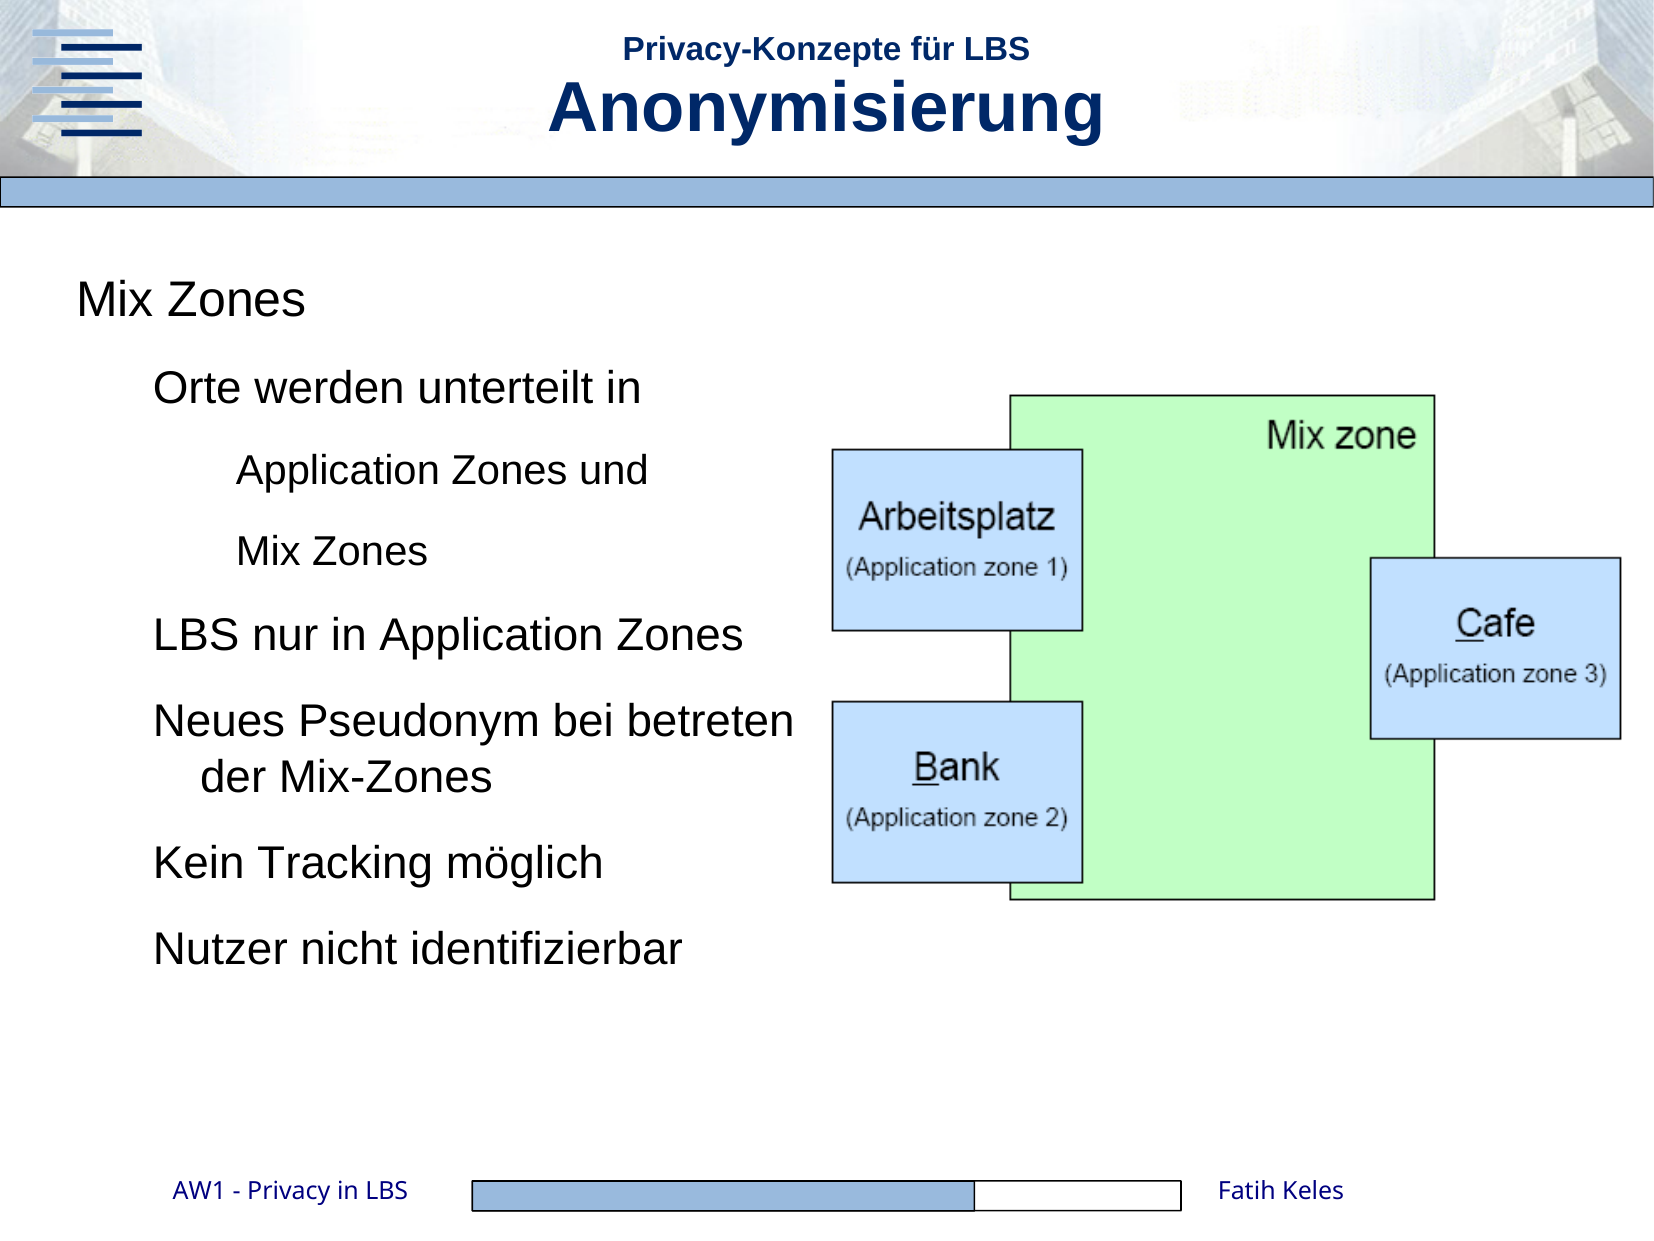

# Privacy-Konzepte für LBS Anonymisierung
Mix Zones
Orte werden unterteilt in
Application Zones und
Mix Zones
LBS nur in Application Zones
Neues Pseudonym bei betreten der Mix-Zones
Kein Tracking möglich
Nutzer nicht identifizierbar